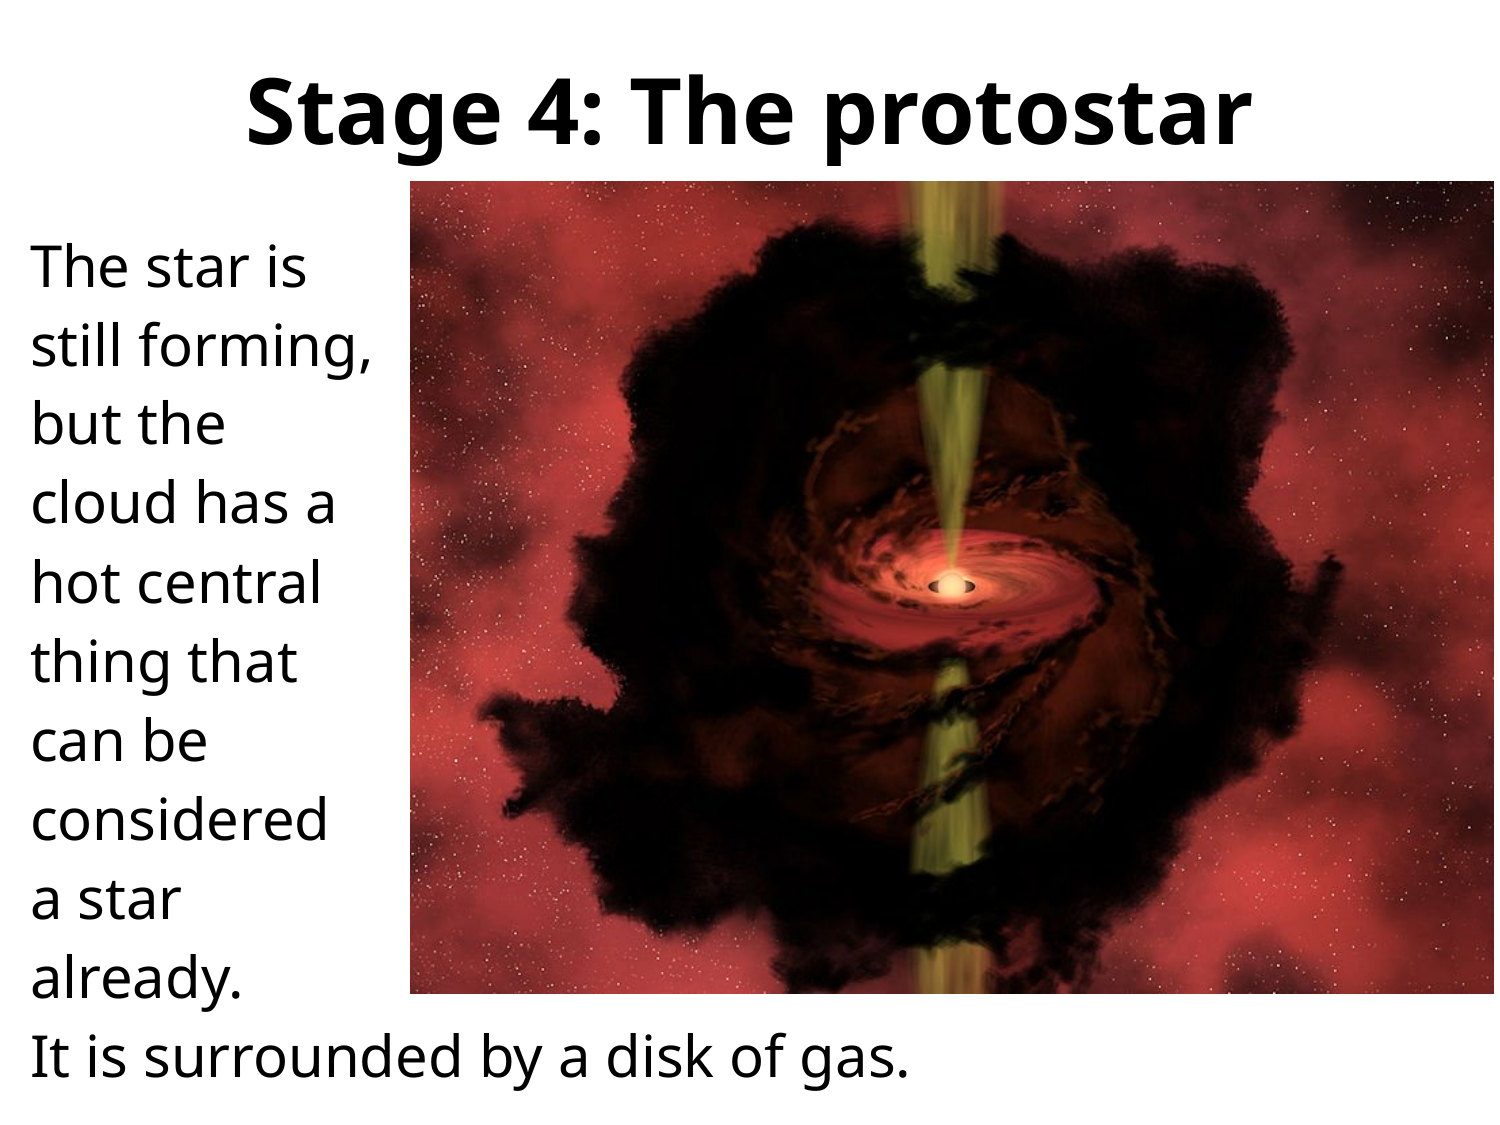

# Stage 4: The protostar
The star is
still forming,
but the
cloud has a
hot central
thing that
can be
considered
a star
already.
It is surrounded by a disk of gas.